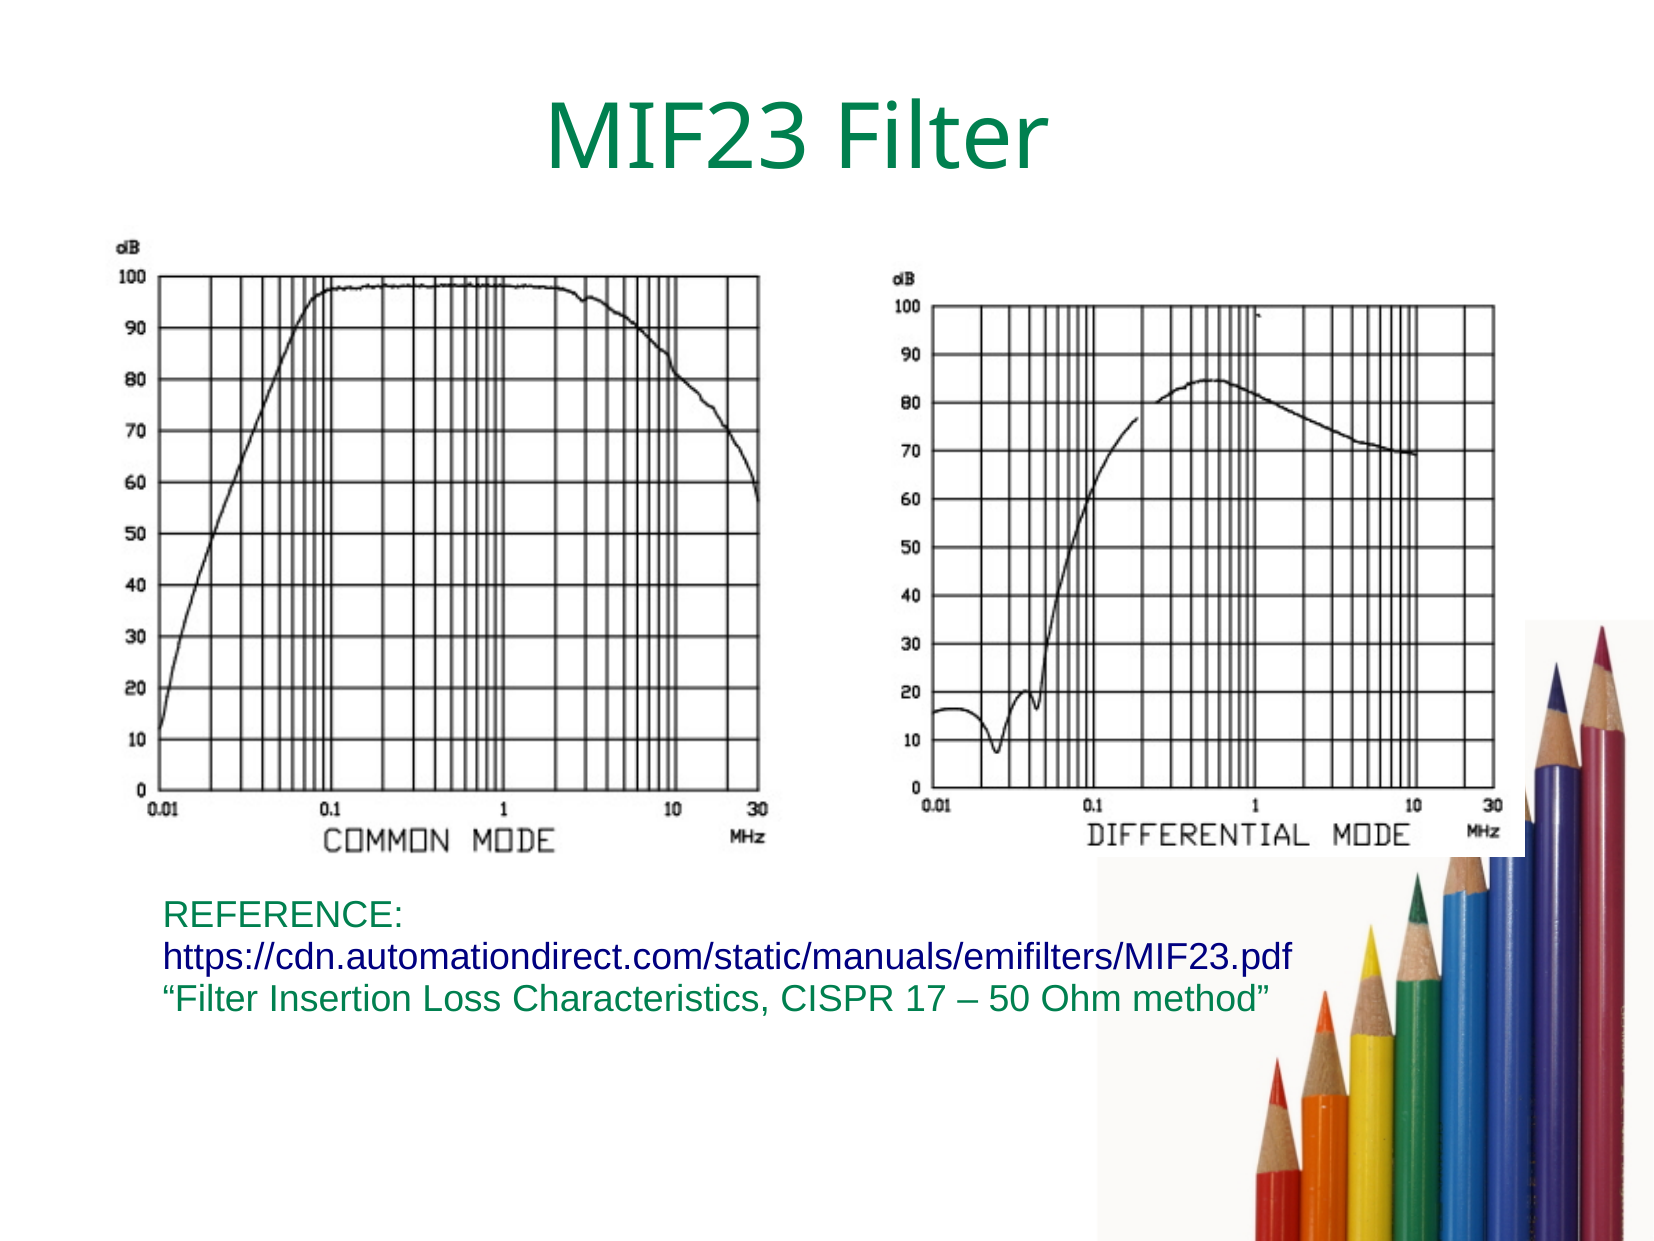

# MIF23 Filter
REFERENCE: https://cdn.automationdirect.com/static/manuals/emifilters/MIF23.pdf
“Filter Insertion Loss Characteristics, CISPR 17 – 50 Ohm method”